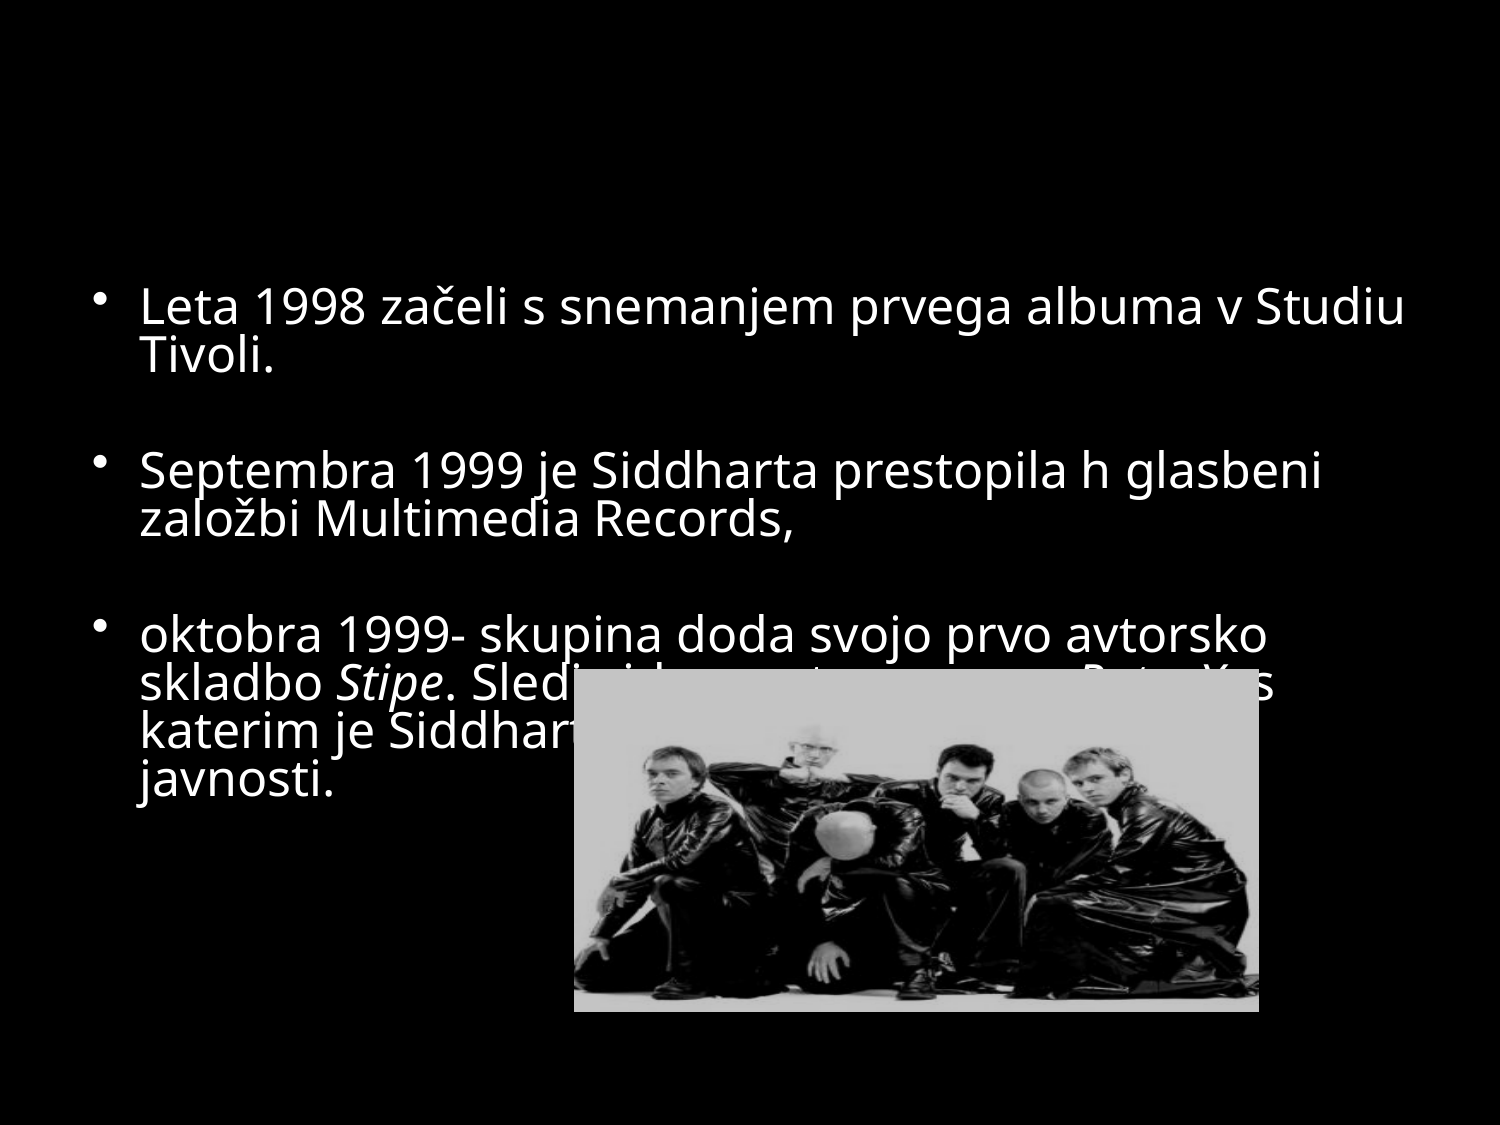

# 1998-2000
Leta 1998 začeli s snemanjem prvega albuma v Studiu Tivoli.
Septembra 1999 je Siddharta prestopila h glasbeni založbi Multimedia Records,
oktobra 1999- skupina doda svojo prvo avtorsko skladbo Stipe. Sledi videospot za pesem Pot v X, s katerim je Siddharta svoje ime predstavila širši javnosti.